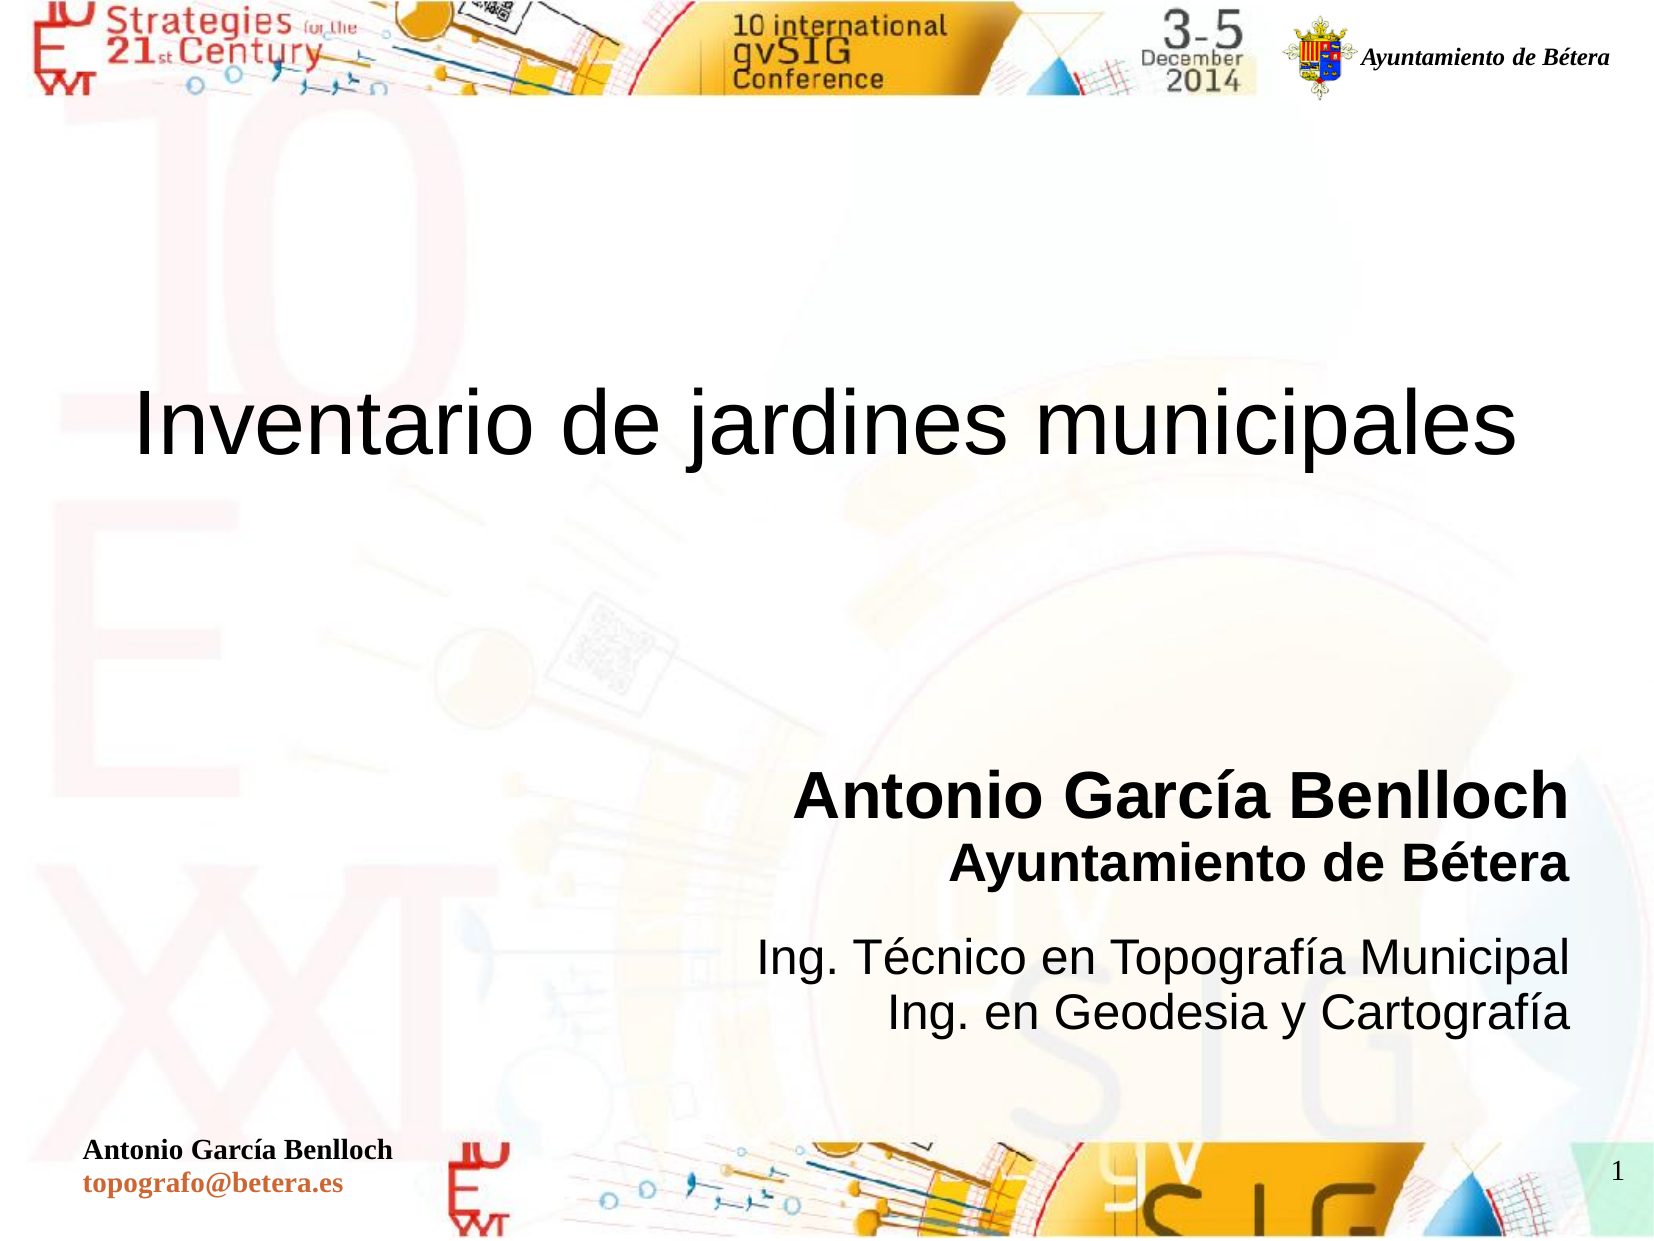

Inventario de jardines municipales
# Antonio García Benlloch
Ayuntamiento de Bétera
Ing. Técnico en Topografía Municipal
Ing. en Geodesia y Cartografía
1